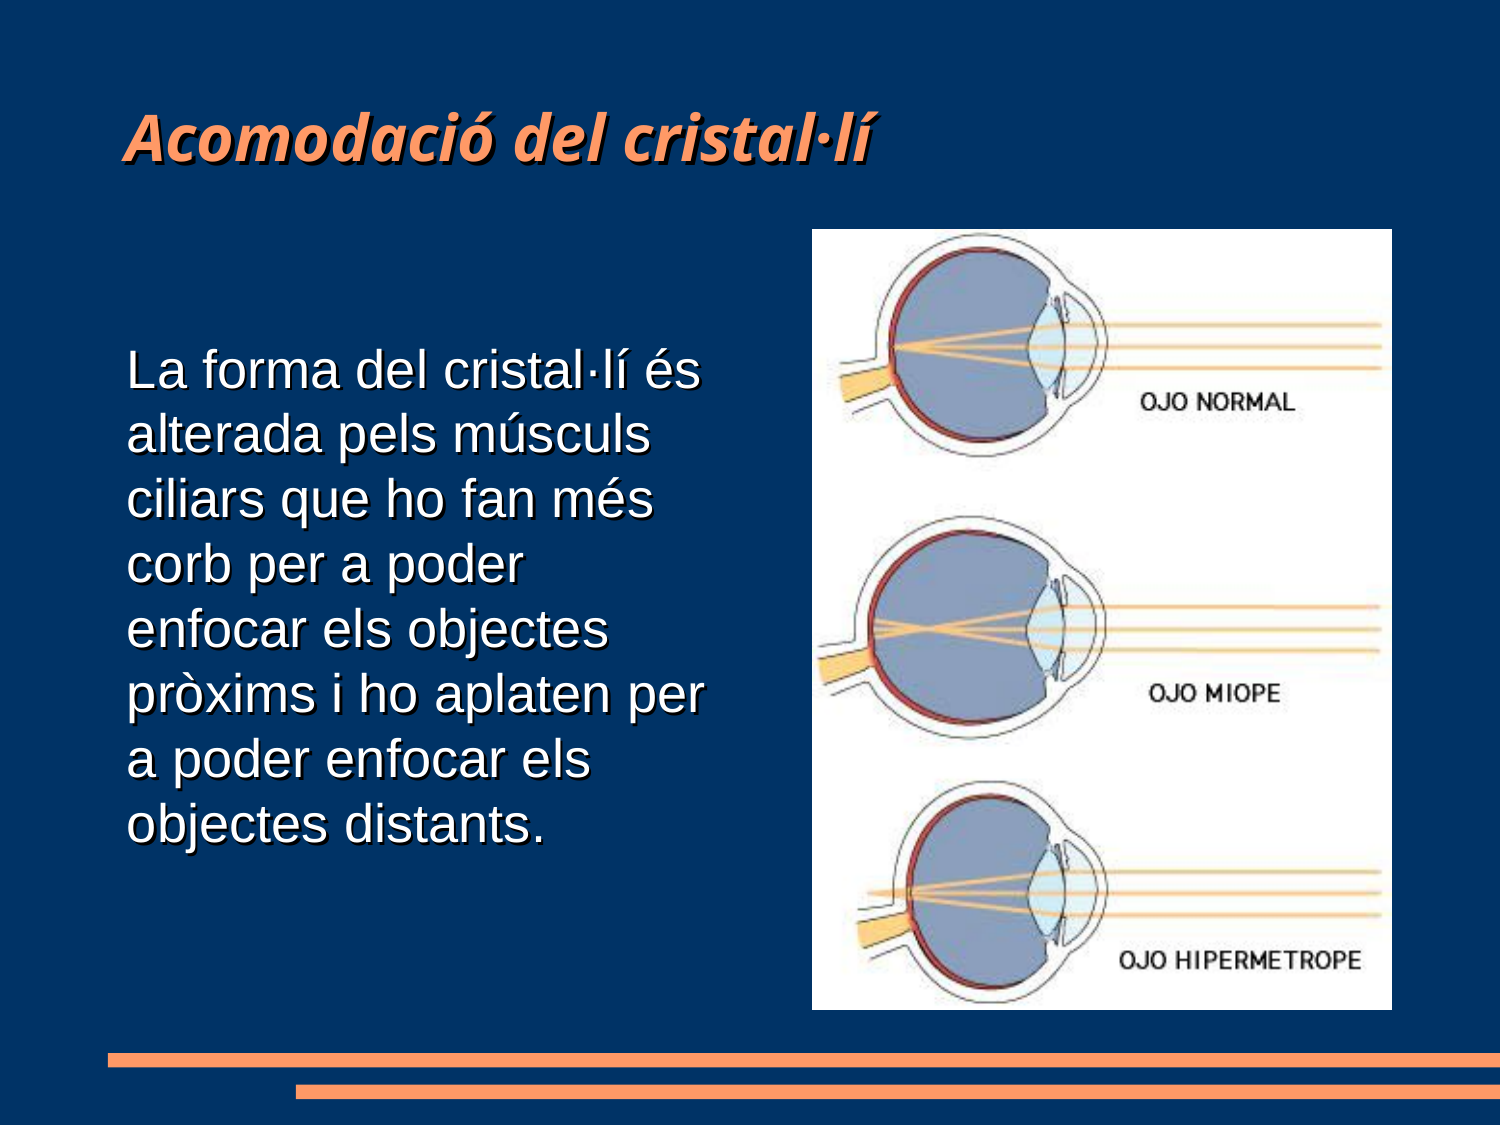

# Acomodació del cristal·lí
La forma del cristal·lí és alterada pels músculs ciliars que ho fan més corb per a poder enfocar els objectes pròxims i ho aplaten per a poder enfocar els objectes distants.